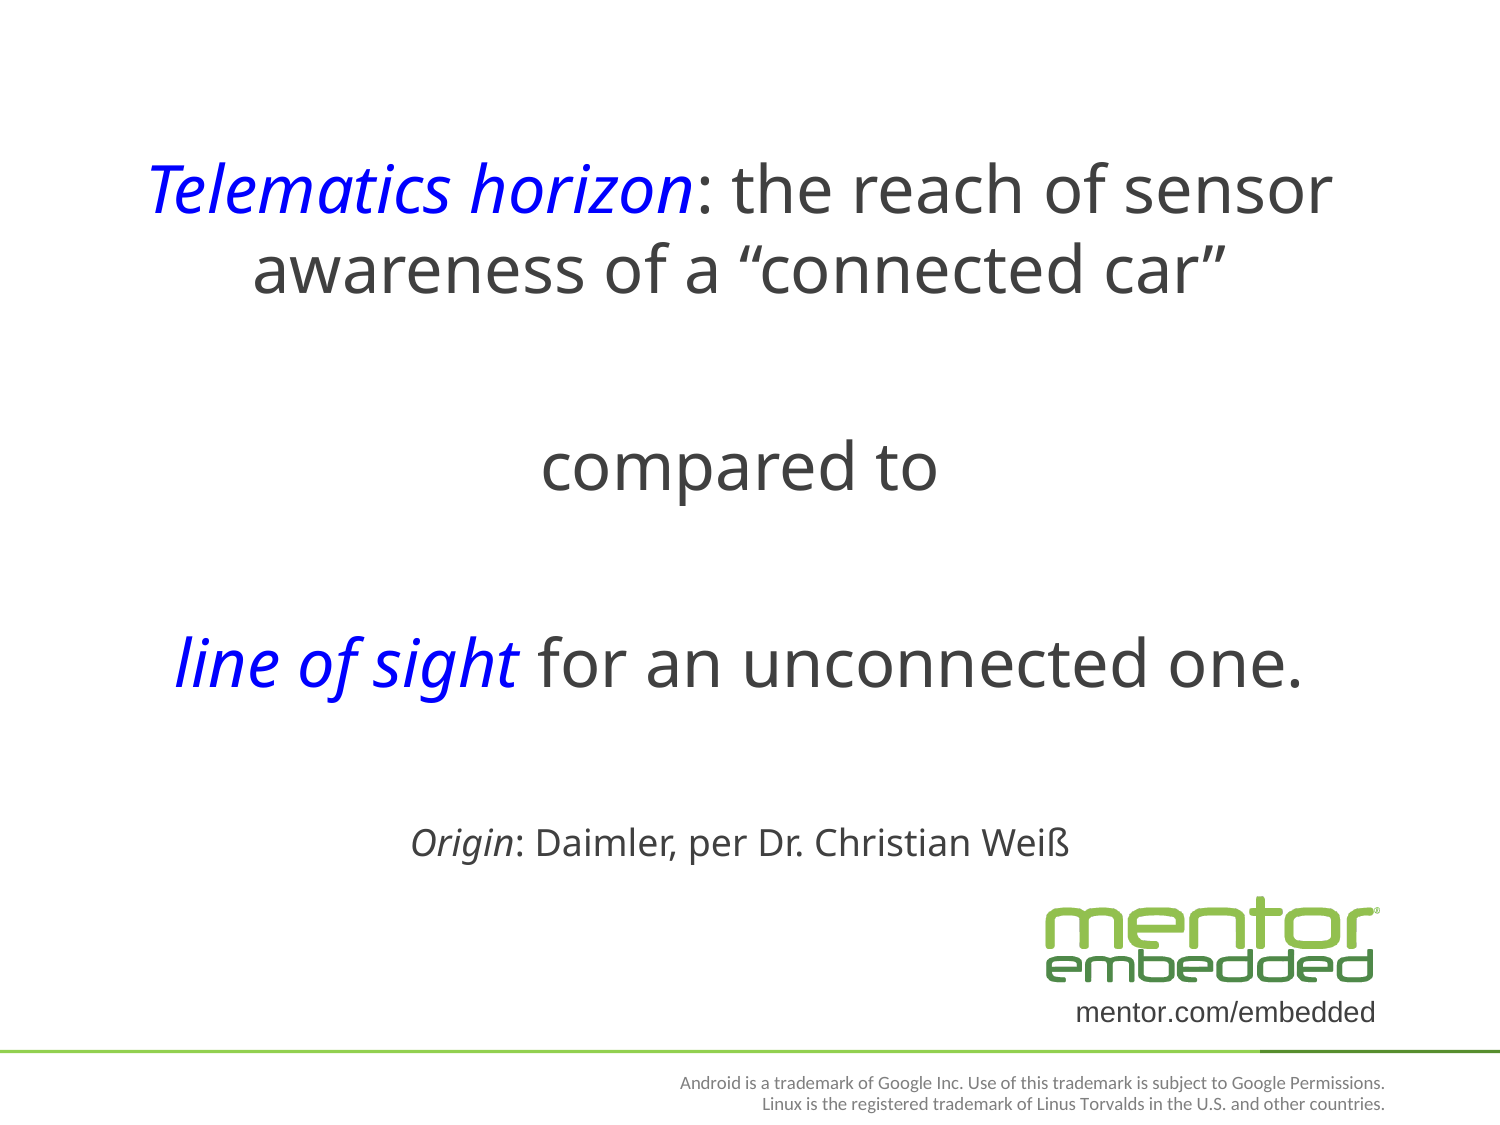

# Telematics horizon: the reach of sensor awareness of a “connected car”
compared to
line of sight for an unconnected one.
Origin: Daimler, per Dr. Christian Weiß